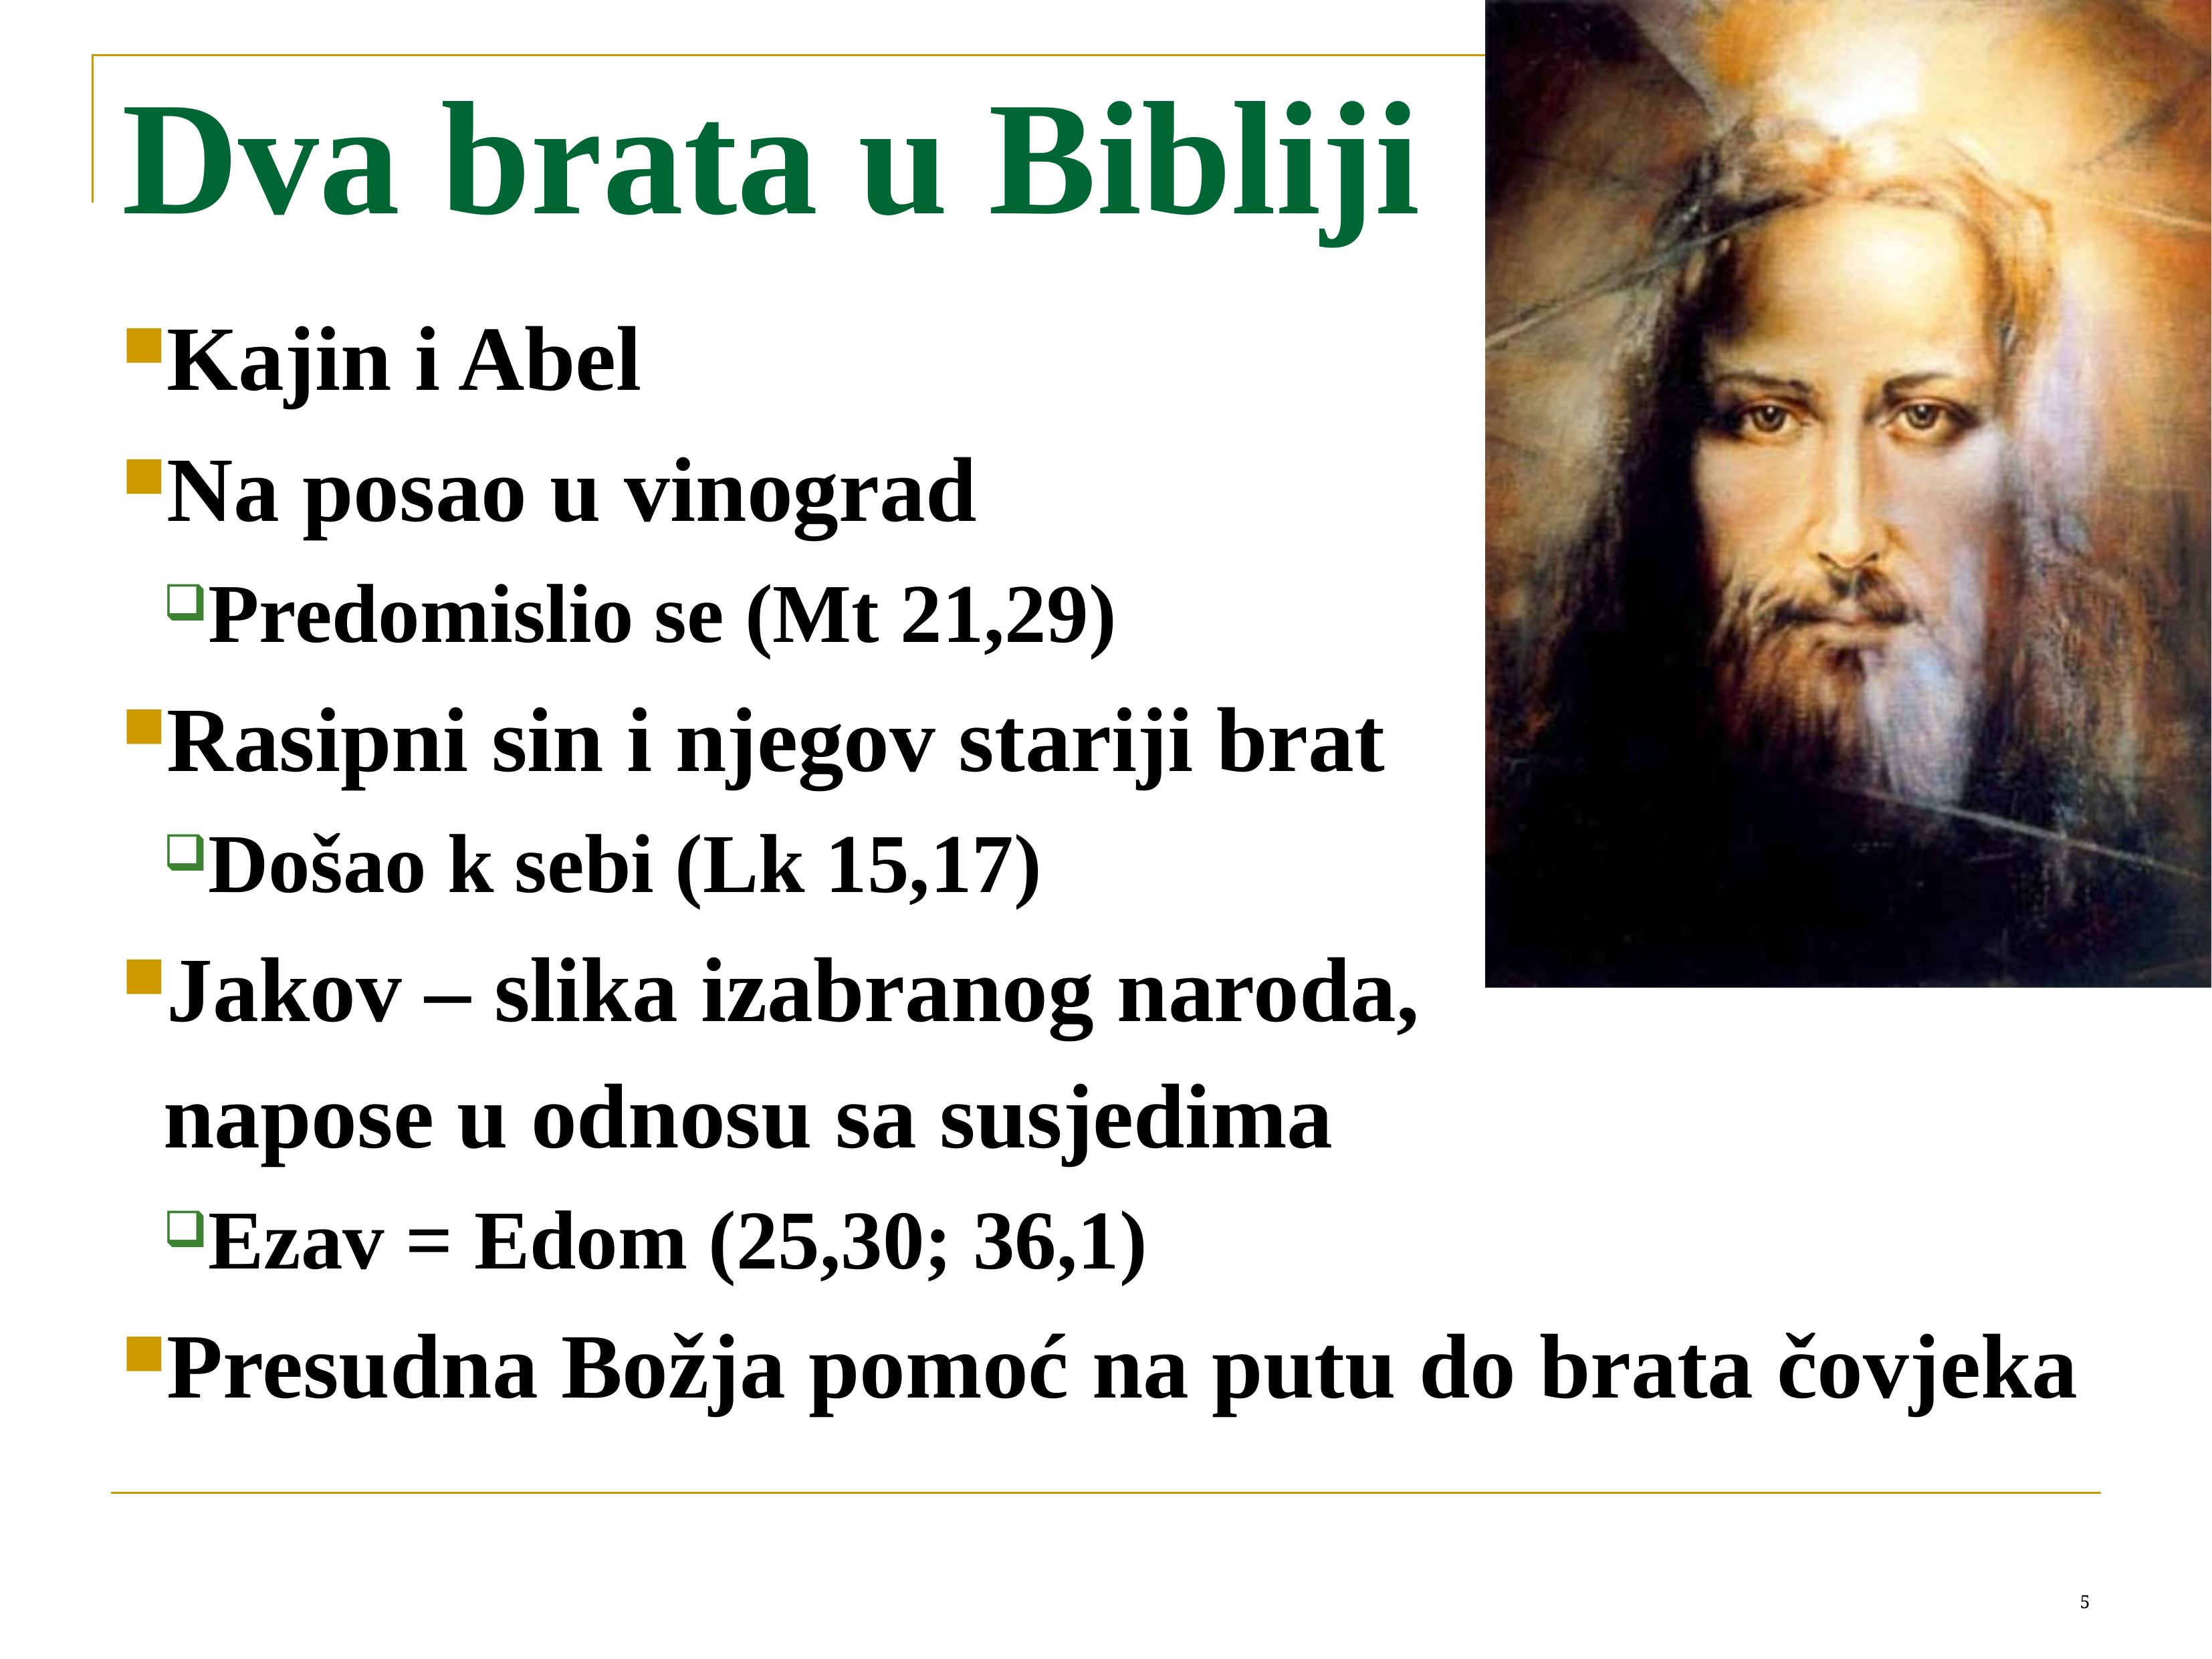

# Dva brata u Bibliji
Kajin i Abel
Na posao u vinograd
Predomislio se (Mt 21,29)
Rasipni sin i njegov stariji brat
Došao k sebi (Lk 15,17)
Jakov – slika izabranog naroda,
napose u odnosu sa susjedima
Ezav = Edom (25,30; 36,1)
Presudna Božja pomoć na putu do brata čovjeka
5